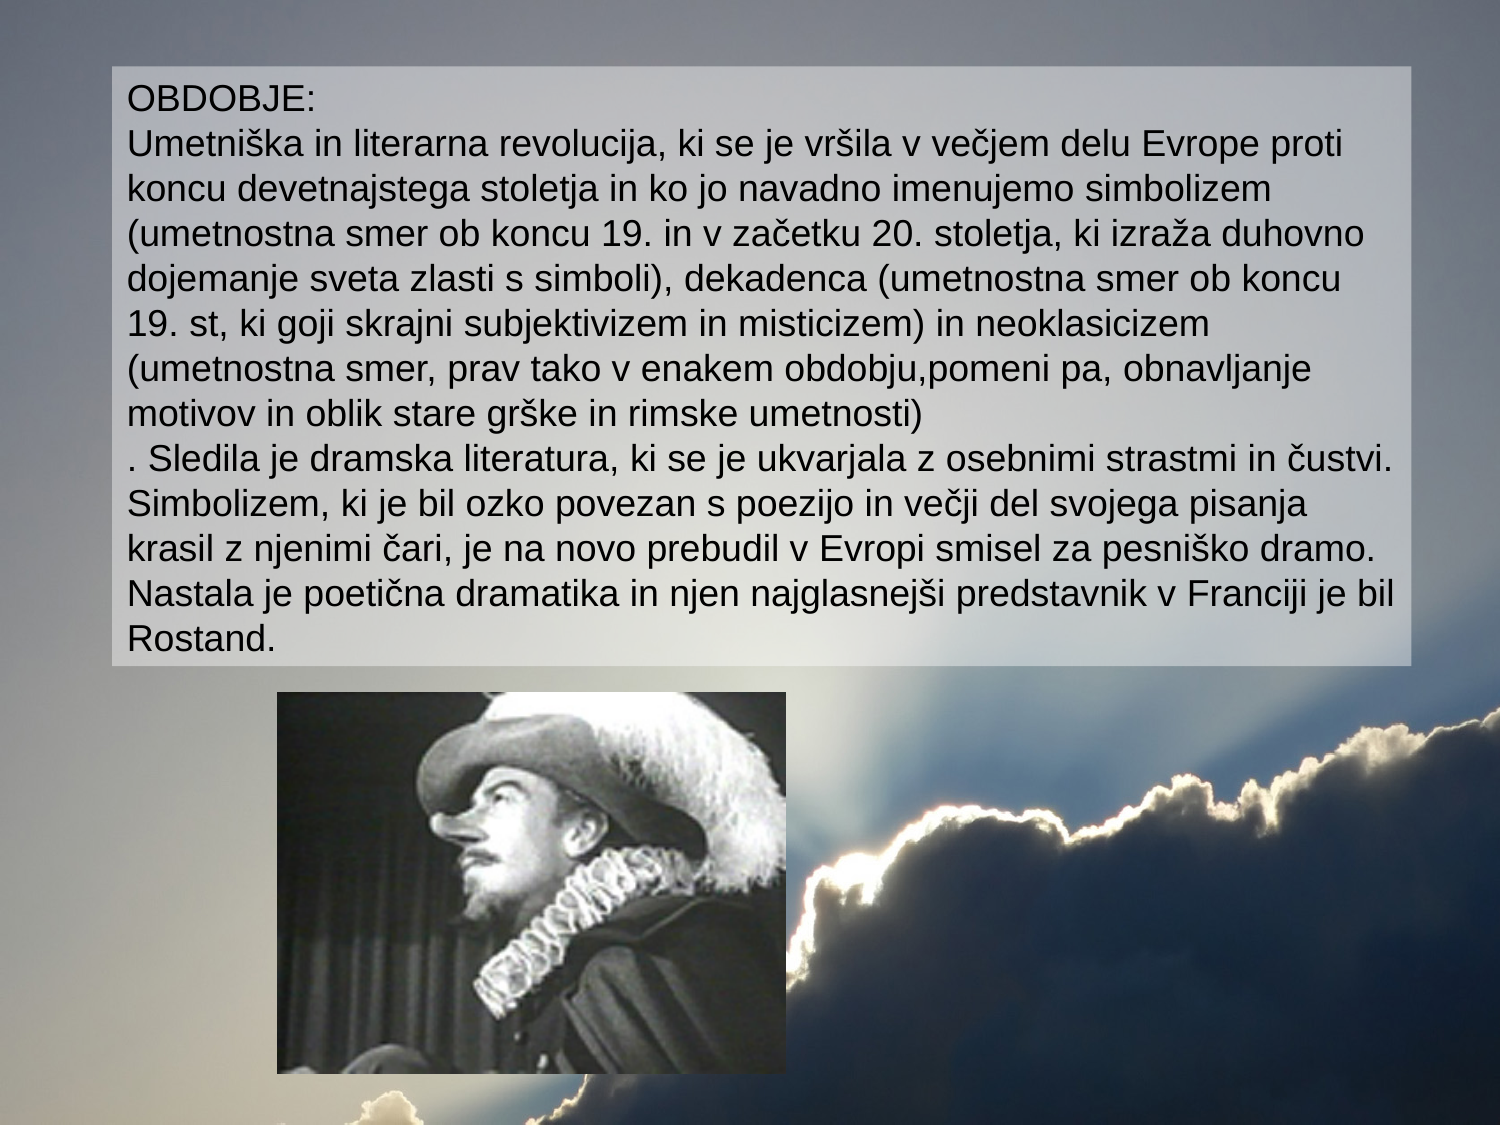

OBDOBJE:
Umetniška in literarna revolucija, ki se je vršila v večjem delu Evrope proti koncu devetnajstega stoletja in ko jo navadno imenujemo simbolizem (umetnostna smer ob koncu 19. in v začetku 20. stoletja, ki izraža duhovno dojemanje sveta zlasti s simboli), dekadenca (umetnostna smer ob koncu 19. st, ki goji skrajni subjektivizem in misticizem) in neoklasicizem (umetnostna smer, prav tako v enakem obdobju,pomeni pa, obnavljanje motivov in oblik stare grške in rimske umetnosti)
. Sledila je dramska literatura, ki se je ukvarjala z osebnimi strastmi in čustvi. Simbolizem, ki je bil ozko povezan s poezijo in večji del svojega pisanja krasil z njenimi čari, je na novo prebudil v Evropi smisel za pesniško dramo. Nastala je poetična dramatika in njen najglasnejši predstavnik v Franciji je bil Rostand.